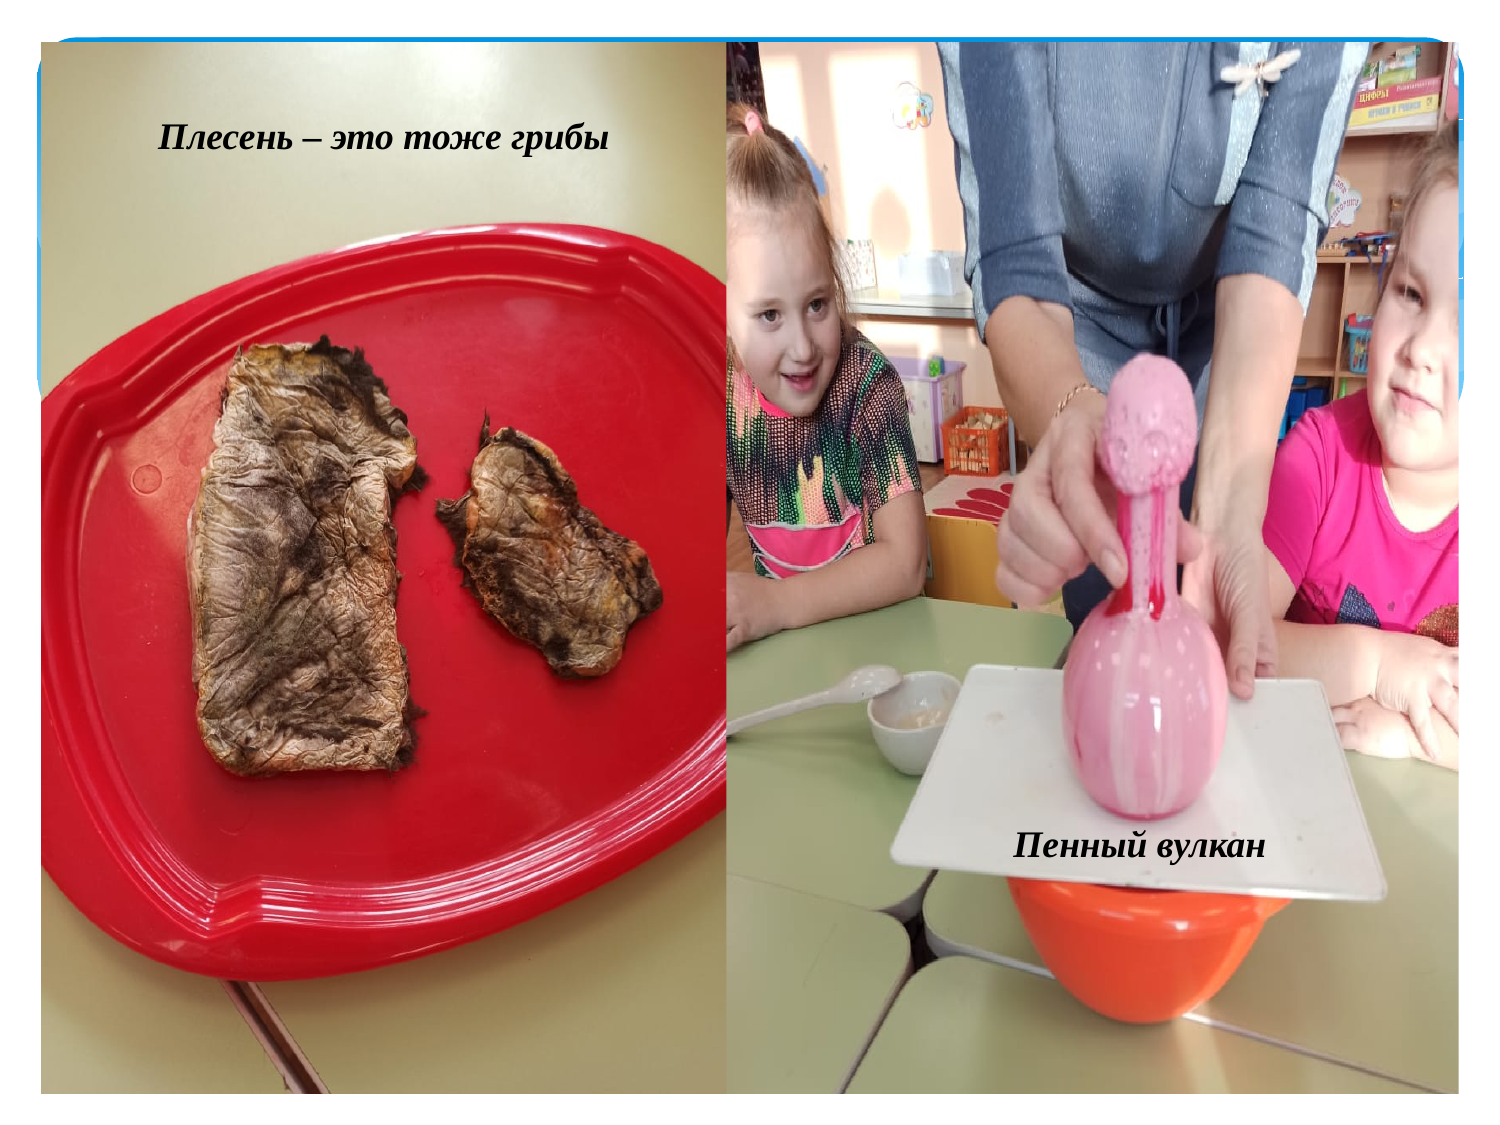

Плесень – это тоже грибы
Пенный вулкан